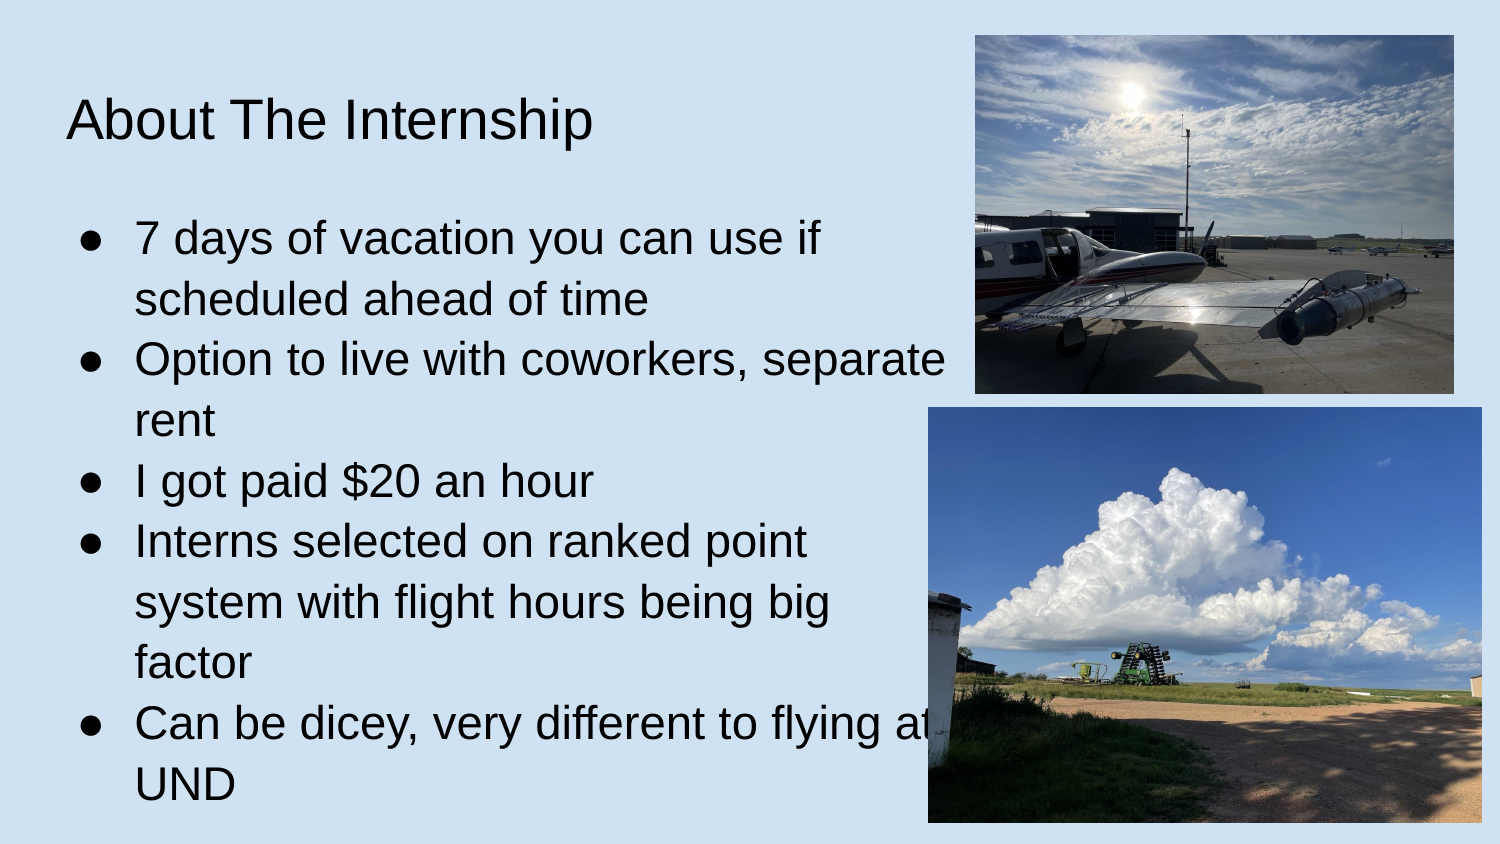

# About The Internship
7 days of vacation you can use if scheduled ahead of time
Option to live with coworkers, separate rent
I got paid $20 an hour
Interns selected on ranked point system with flight hours being big factor
Can be dicey, very different to flying at UND